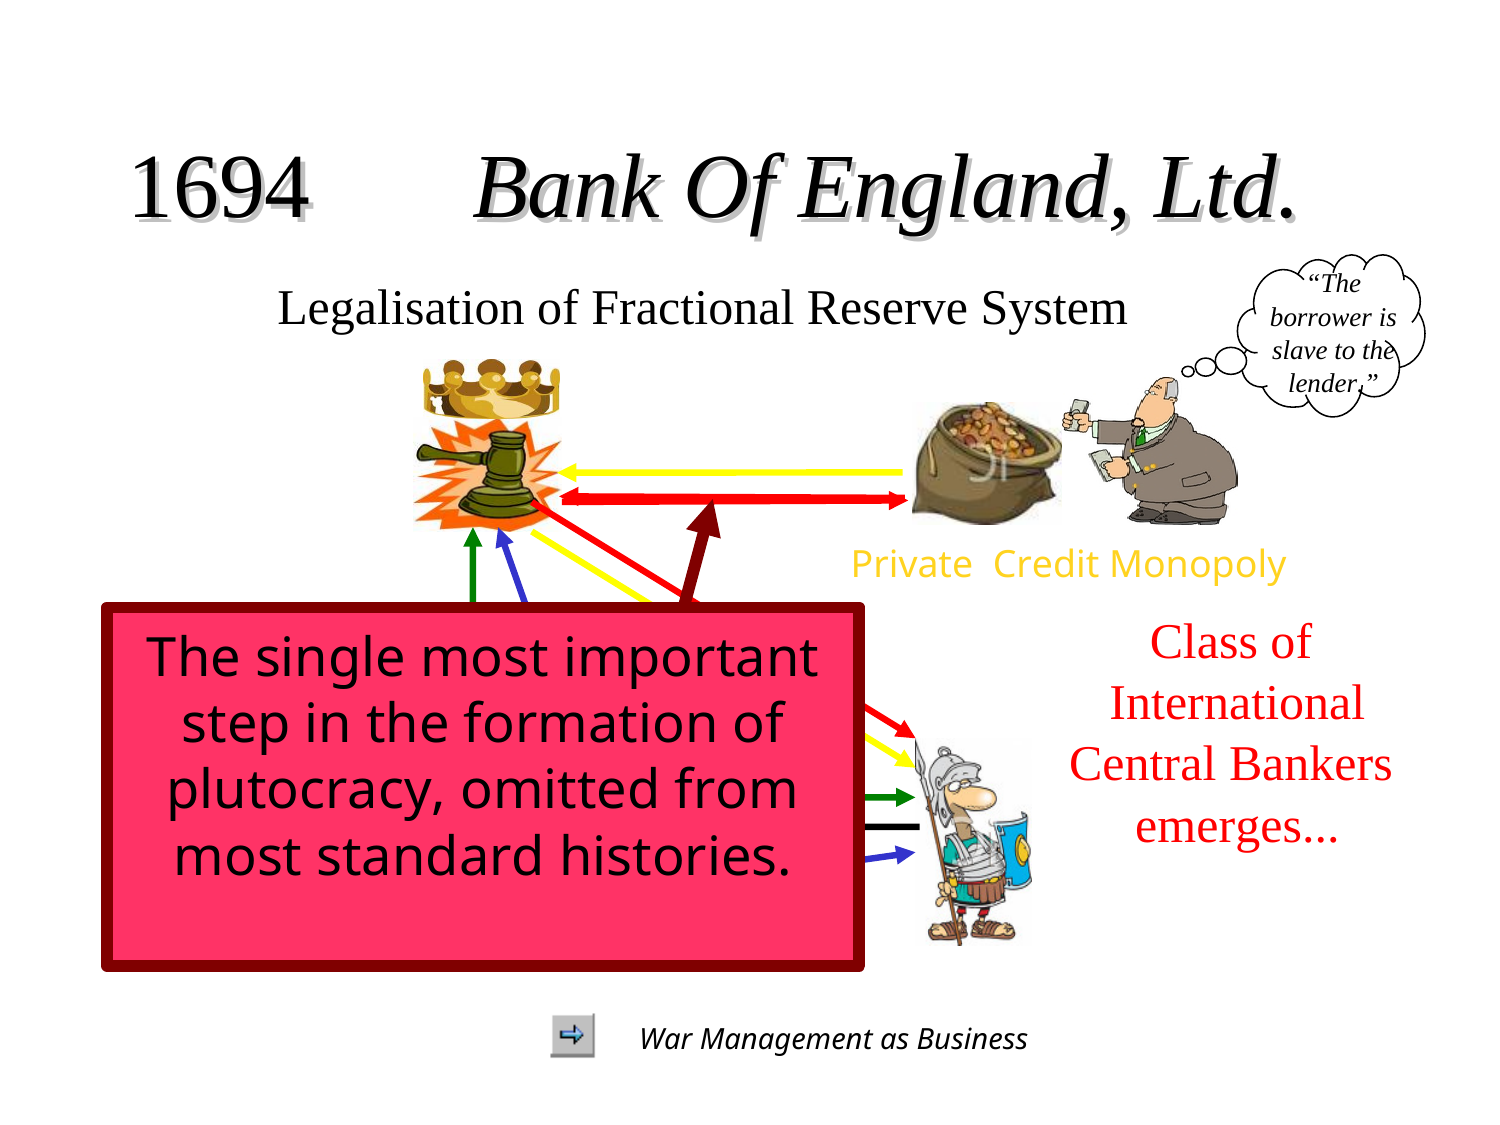

# 1694 Bank Of England, Ltd.
“The borrower is slave to the lender.”
Legalisation of Fractional Reserve System
The single most important step in the formation of plutocracy, omitted from most standard histories.
Private Credit Monopoly
Class of International Central Bankers emerges...
 . War Management as Business